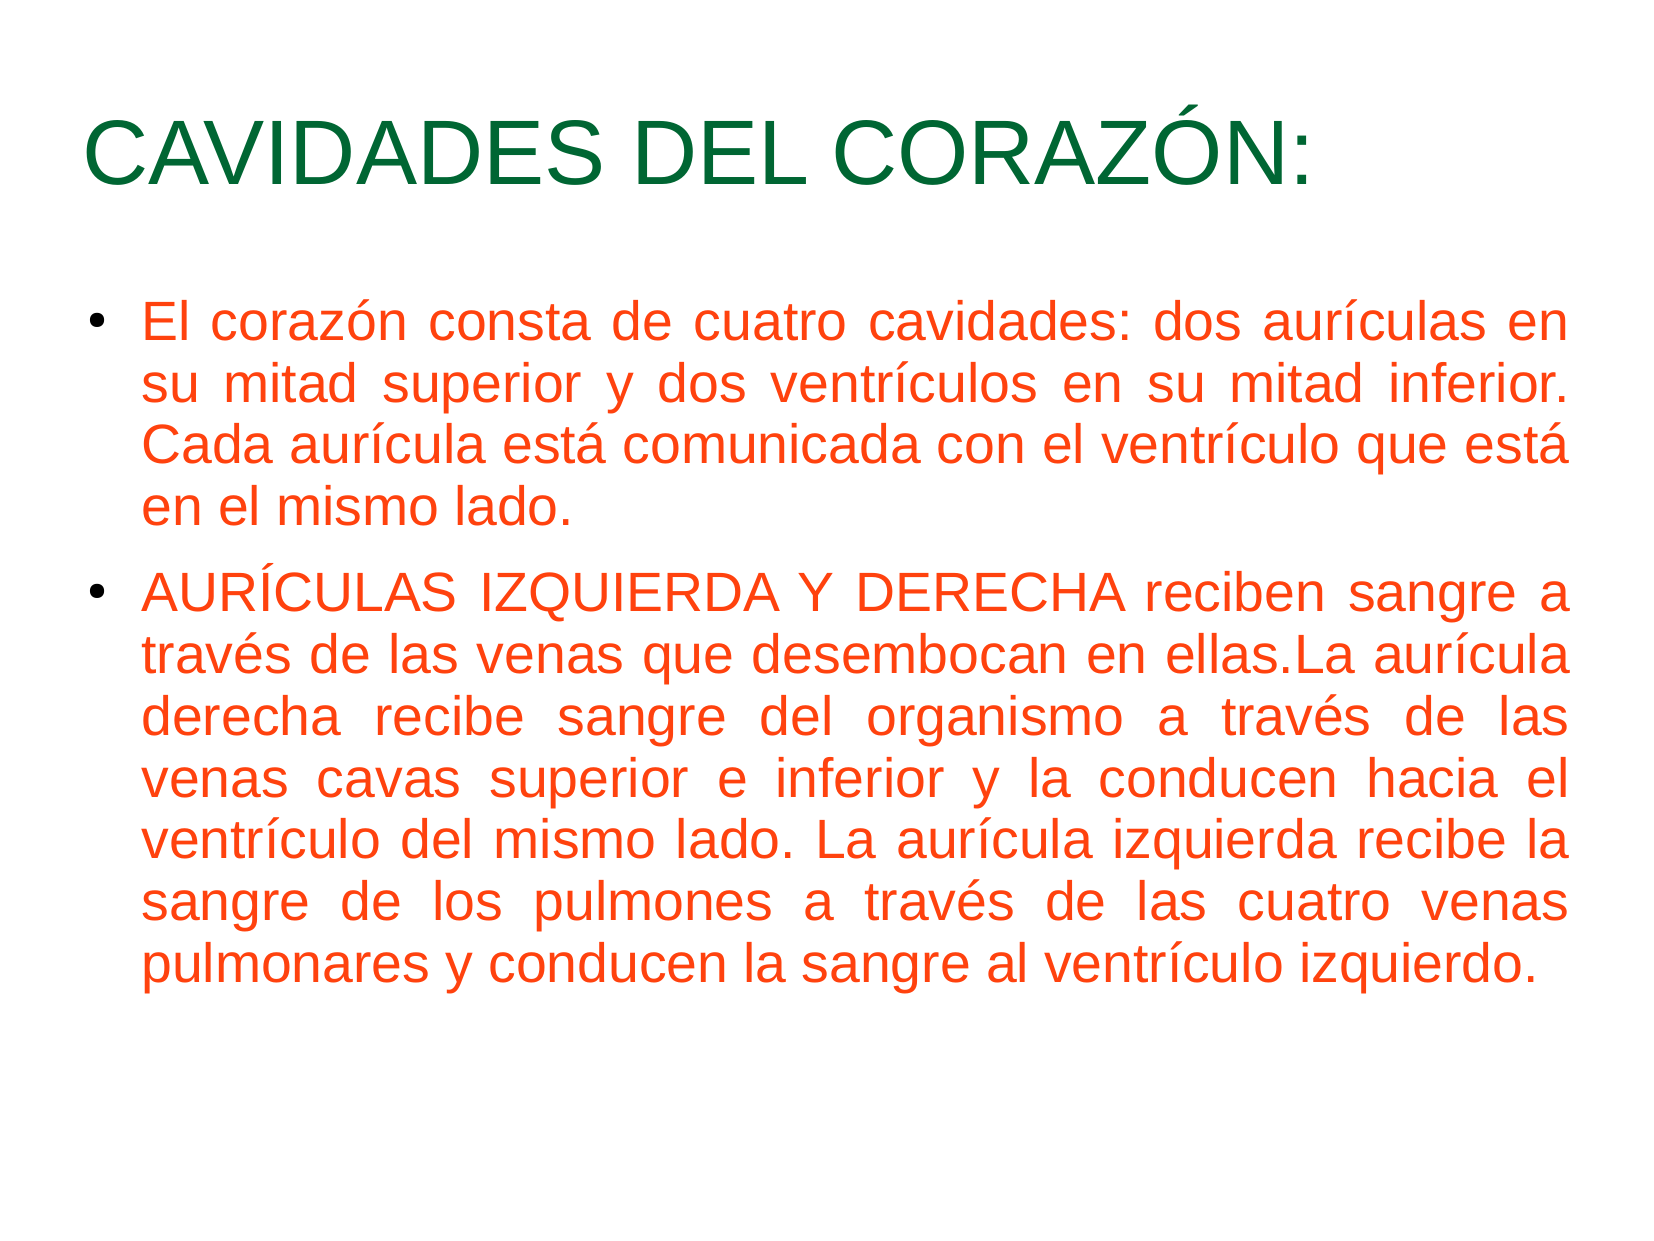

# CAVIDADES DEL CORAZÓN:
El corazón consta de cuatro cavidades: dos aurículas en su mitad superior y dos ventrículos en su mitad inferior. Cada aurícula está comunicada con el ventrículo que está en el mismo lado.
AURÍCULAS IZQUIERDA Y DERECHA reciben sangre a través de las venas que desembocan en ellas.La aurícula derecha recibe sangre del organismo a través de las venas cavas superior e inferior y la conducen hacia el ventrículo del mismo lado. La aurícula izquierda recibe la sangre de los pulmones a través de las cuatro venas pulmonares y conducen la sangre al ventrículo izquierdo.